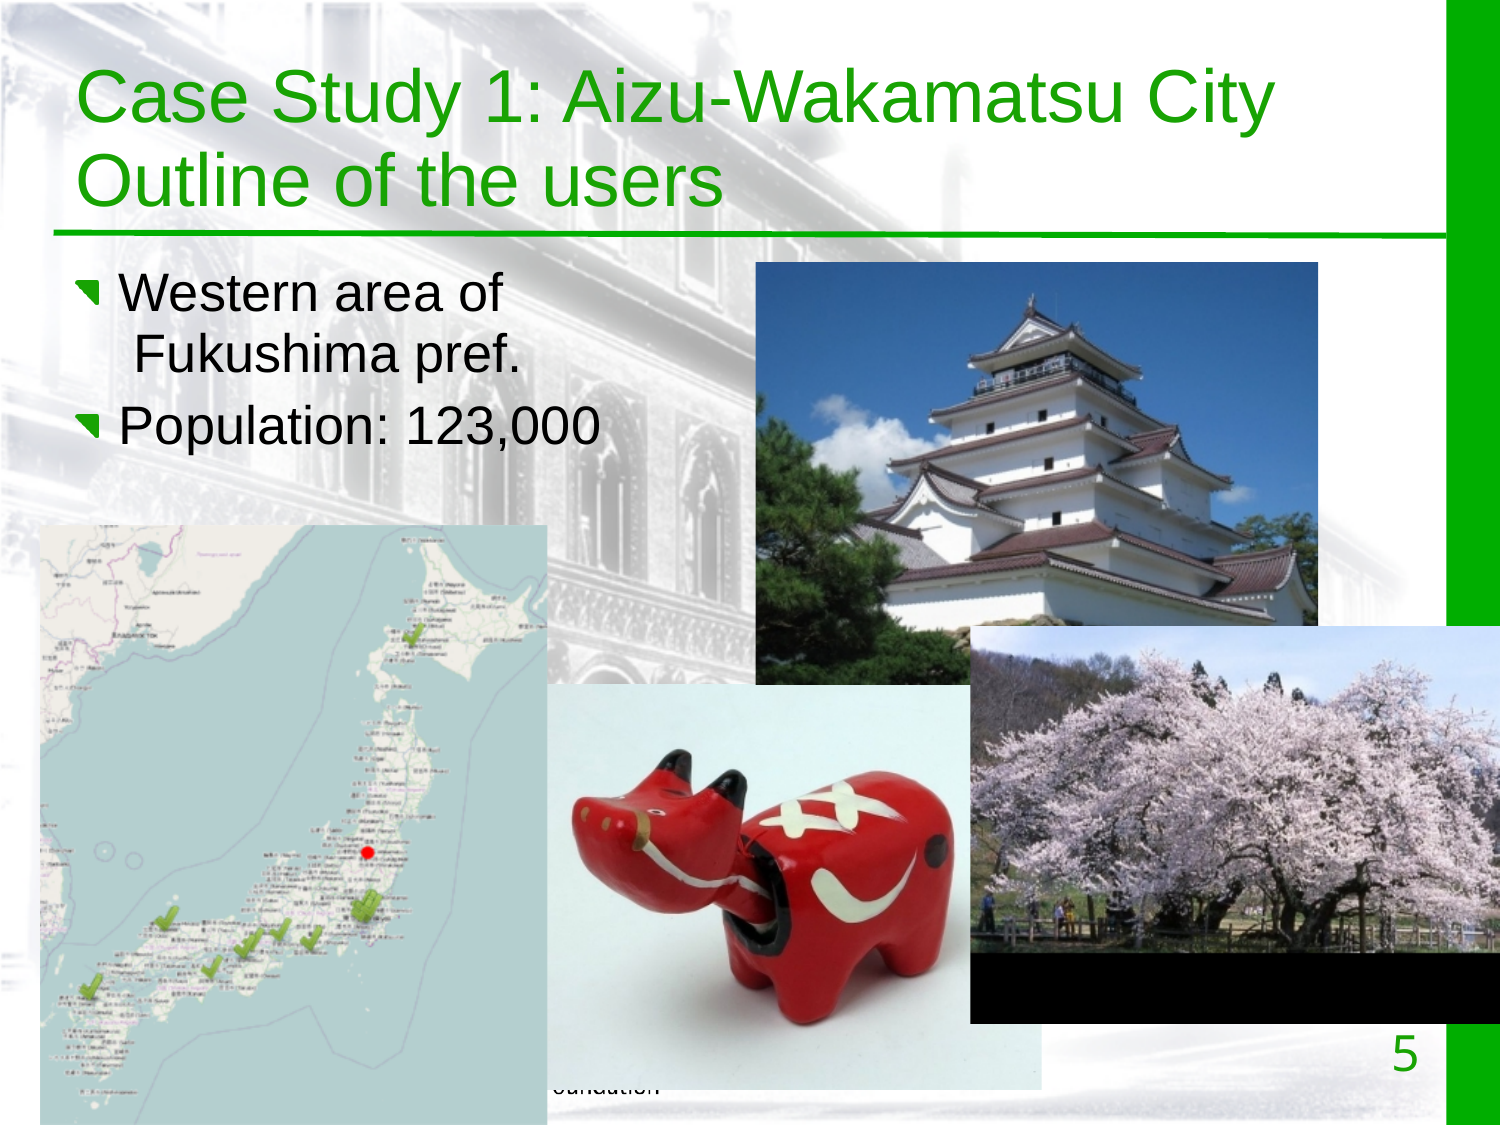

# Case Study 1: Aizu-Wakamatsu City Outline of the users
Western area of
 Fukushima pref.
Population: 123,000
5